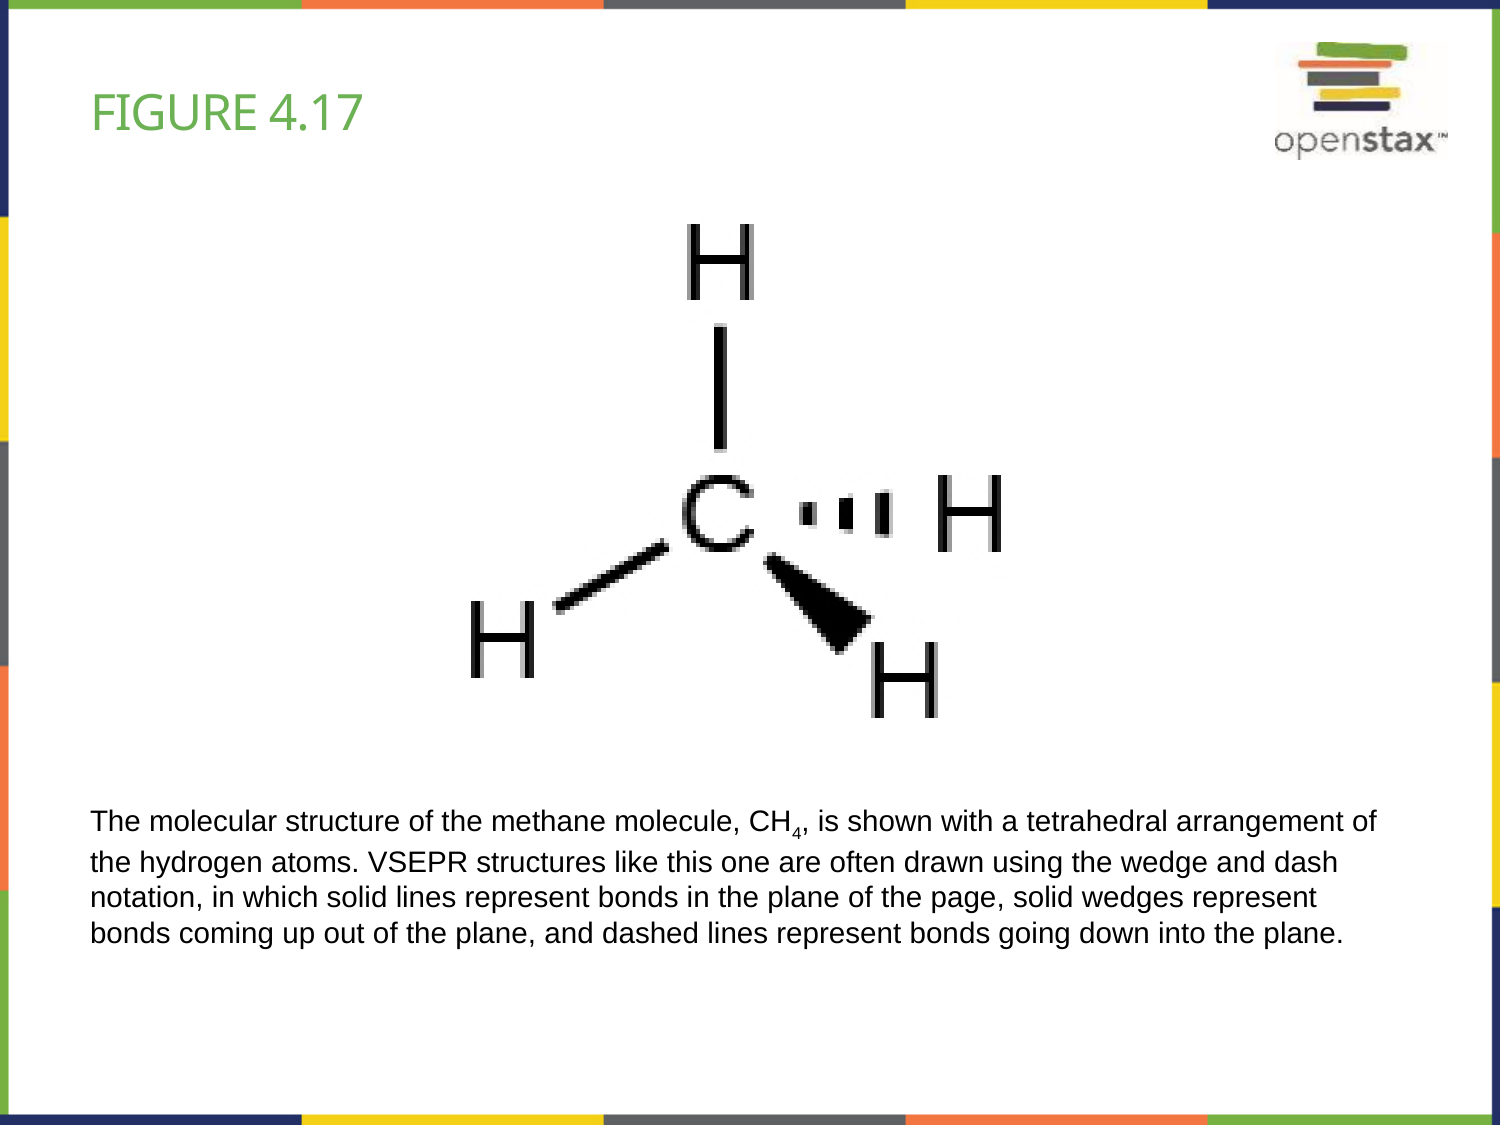

# Figure 4.17
The molecular structure of the methane molecule, CH4, is shown with a tetrahedral arrangement of the hydrogen atoms. VSEPR structures like this one are often drawn using the wedge and dash notation, in which solid lines represent bonds in the plane of the page, solid wedges represent bonds coming up out of the plane, and dashed lines represent bonds going down into the plane.